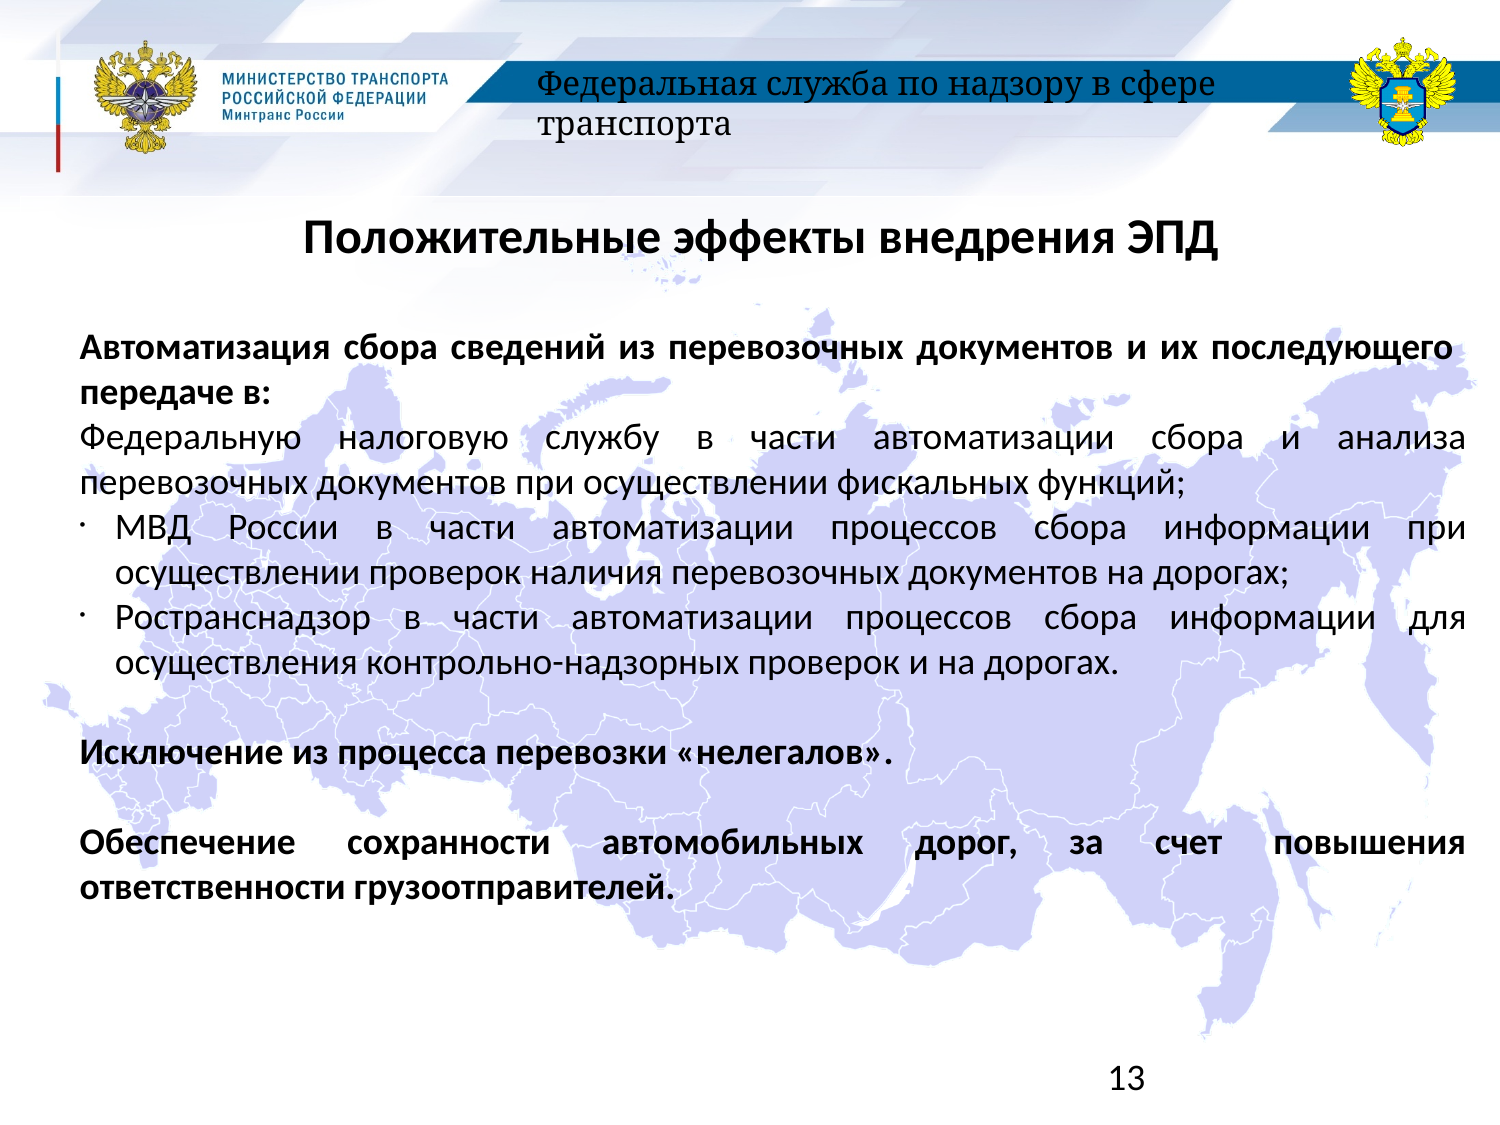

Федеральная служба по надзору в сфере транспорта
Положительные эффекты внедрения ЭПД
Автоматизация сбора сведений из перевозочных документов и их последующего передаче в:
Федеральную налоговую службу в части автоматизации сбора и анализа перевозочных документов при осуществлении фискальных функций;
МВД России в части автоматизации процессов сбора информации при осуществлении проверок наличия перевозочных документов на дорогах;
Ространснадзор в части автоматизации процессов сбора информации для осуществления контрольно-надзорных проверок и на дорогах.
Исключение из процесса перевозки «нелегалов».
Обеспечение сохранности автомобильных дорог, за счет повышения ответственности грузоотправителей.